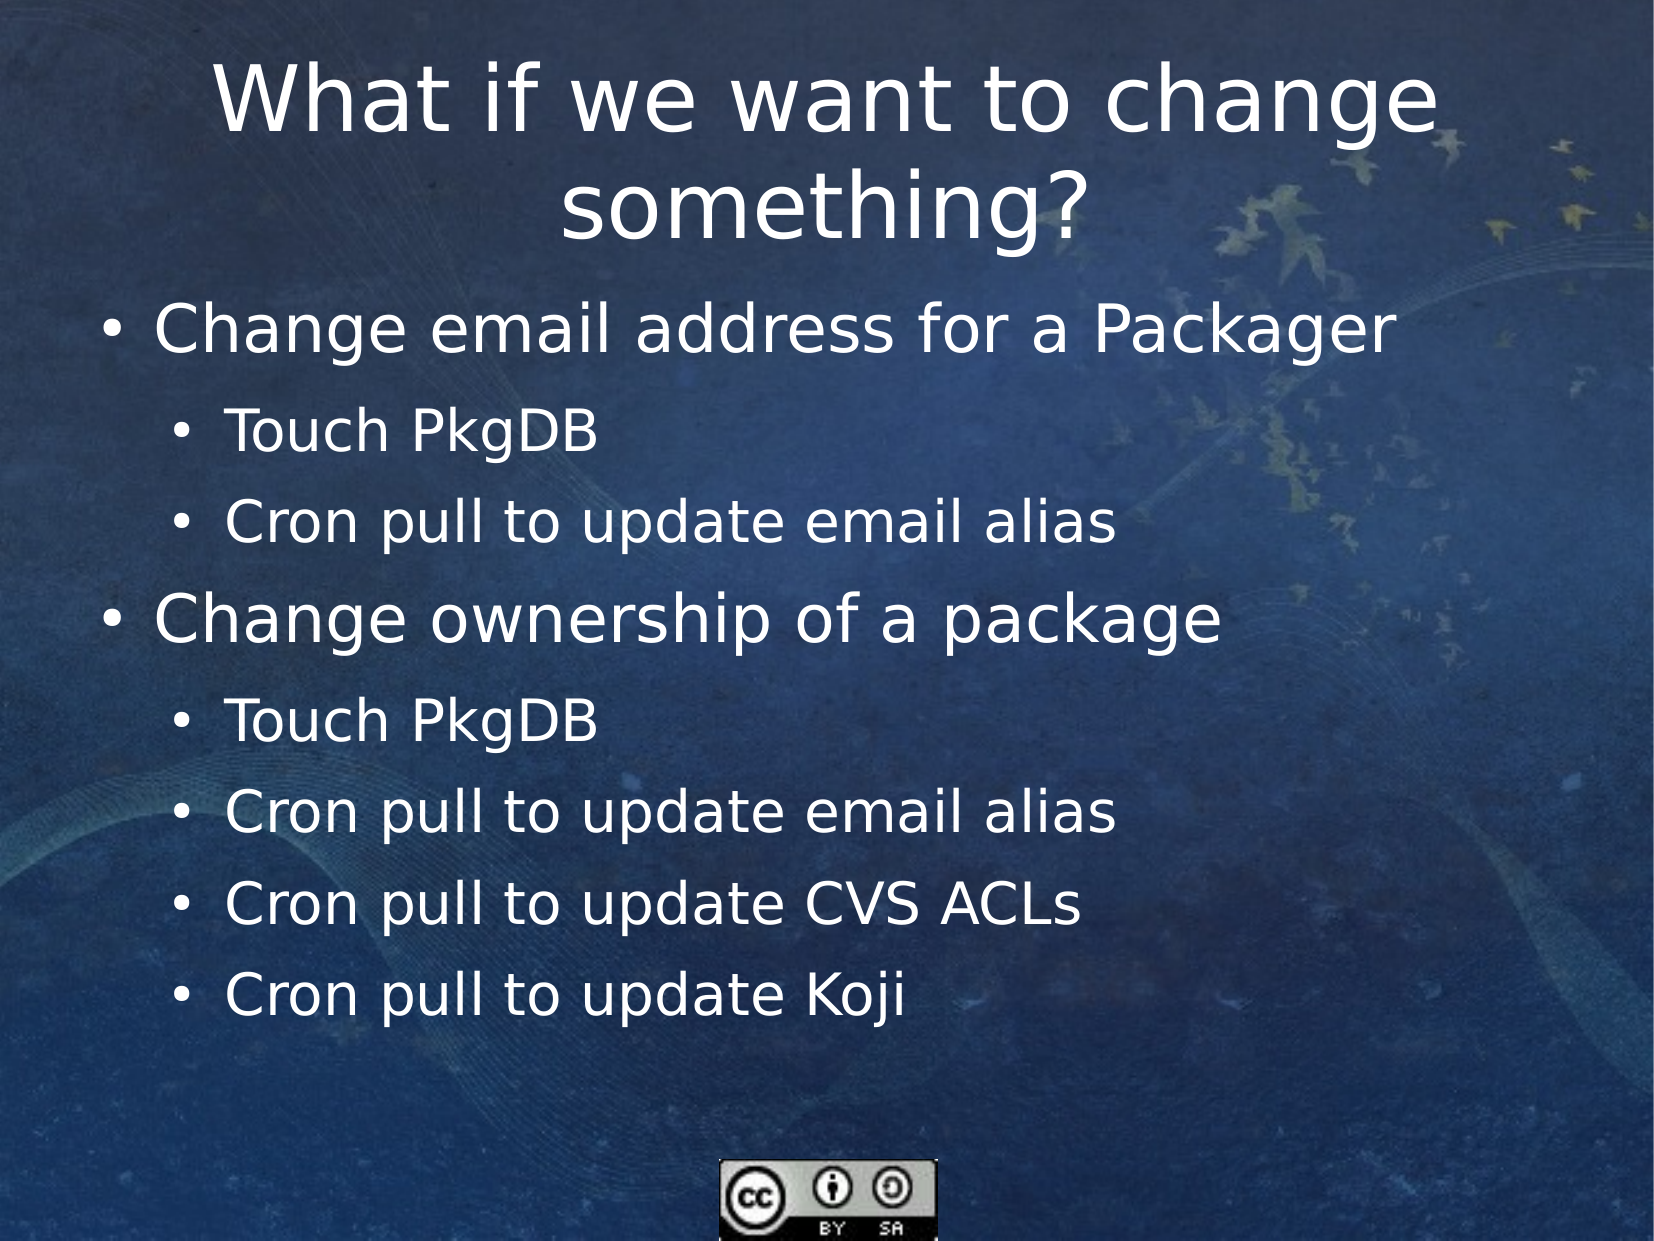

# What if we want to change something?
Change email address for a Packager
Touch PkgDB
Cron pull to update email alias
Change ownership of a package
Touch PkgDB
Cron pull to update email alias
Cron pull to update CVS ACLs
Cron pull to update Koji